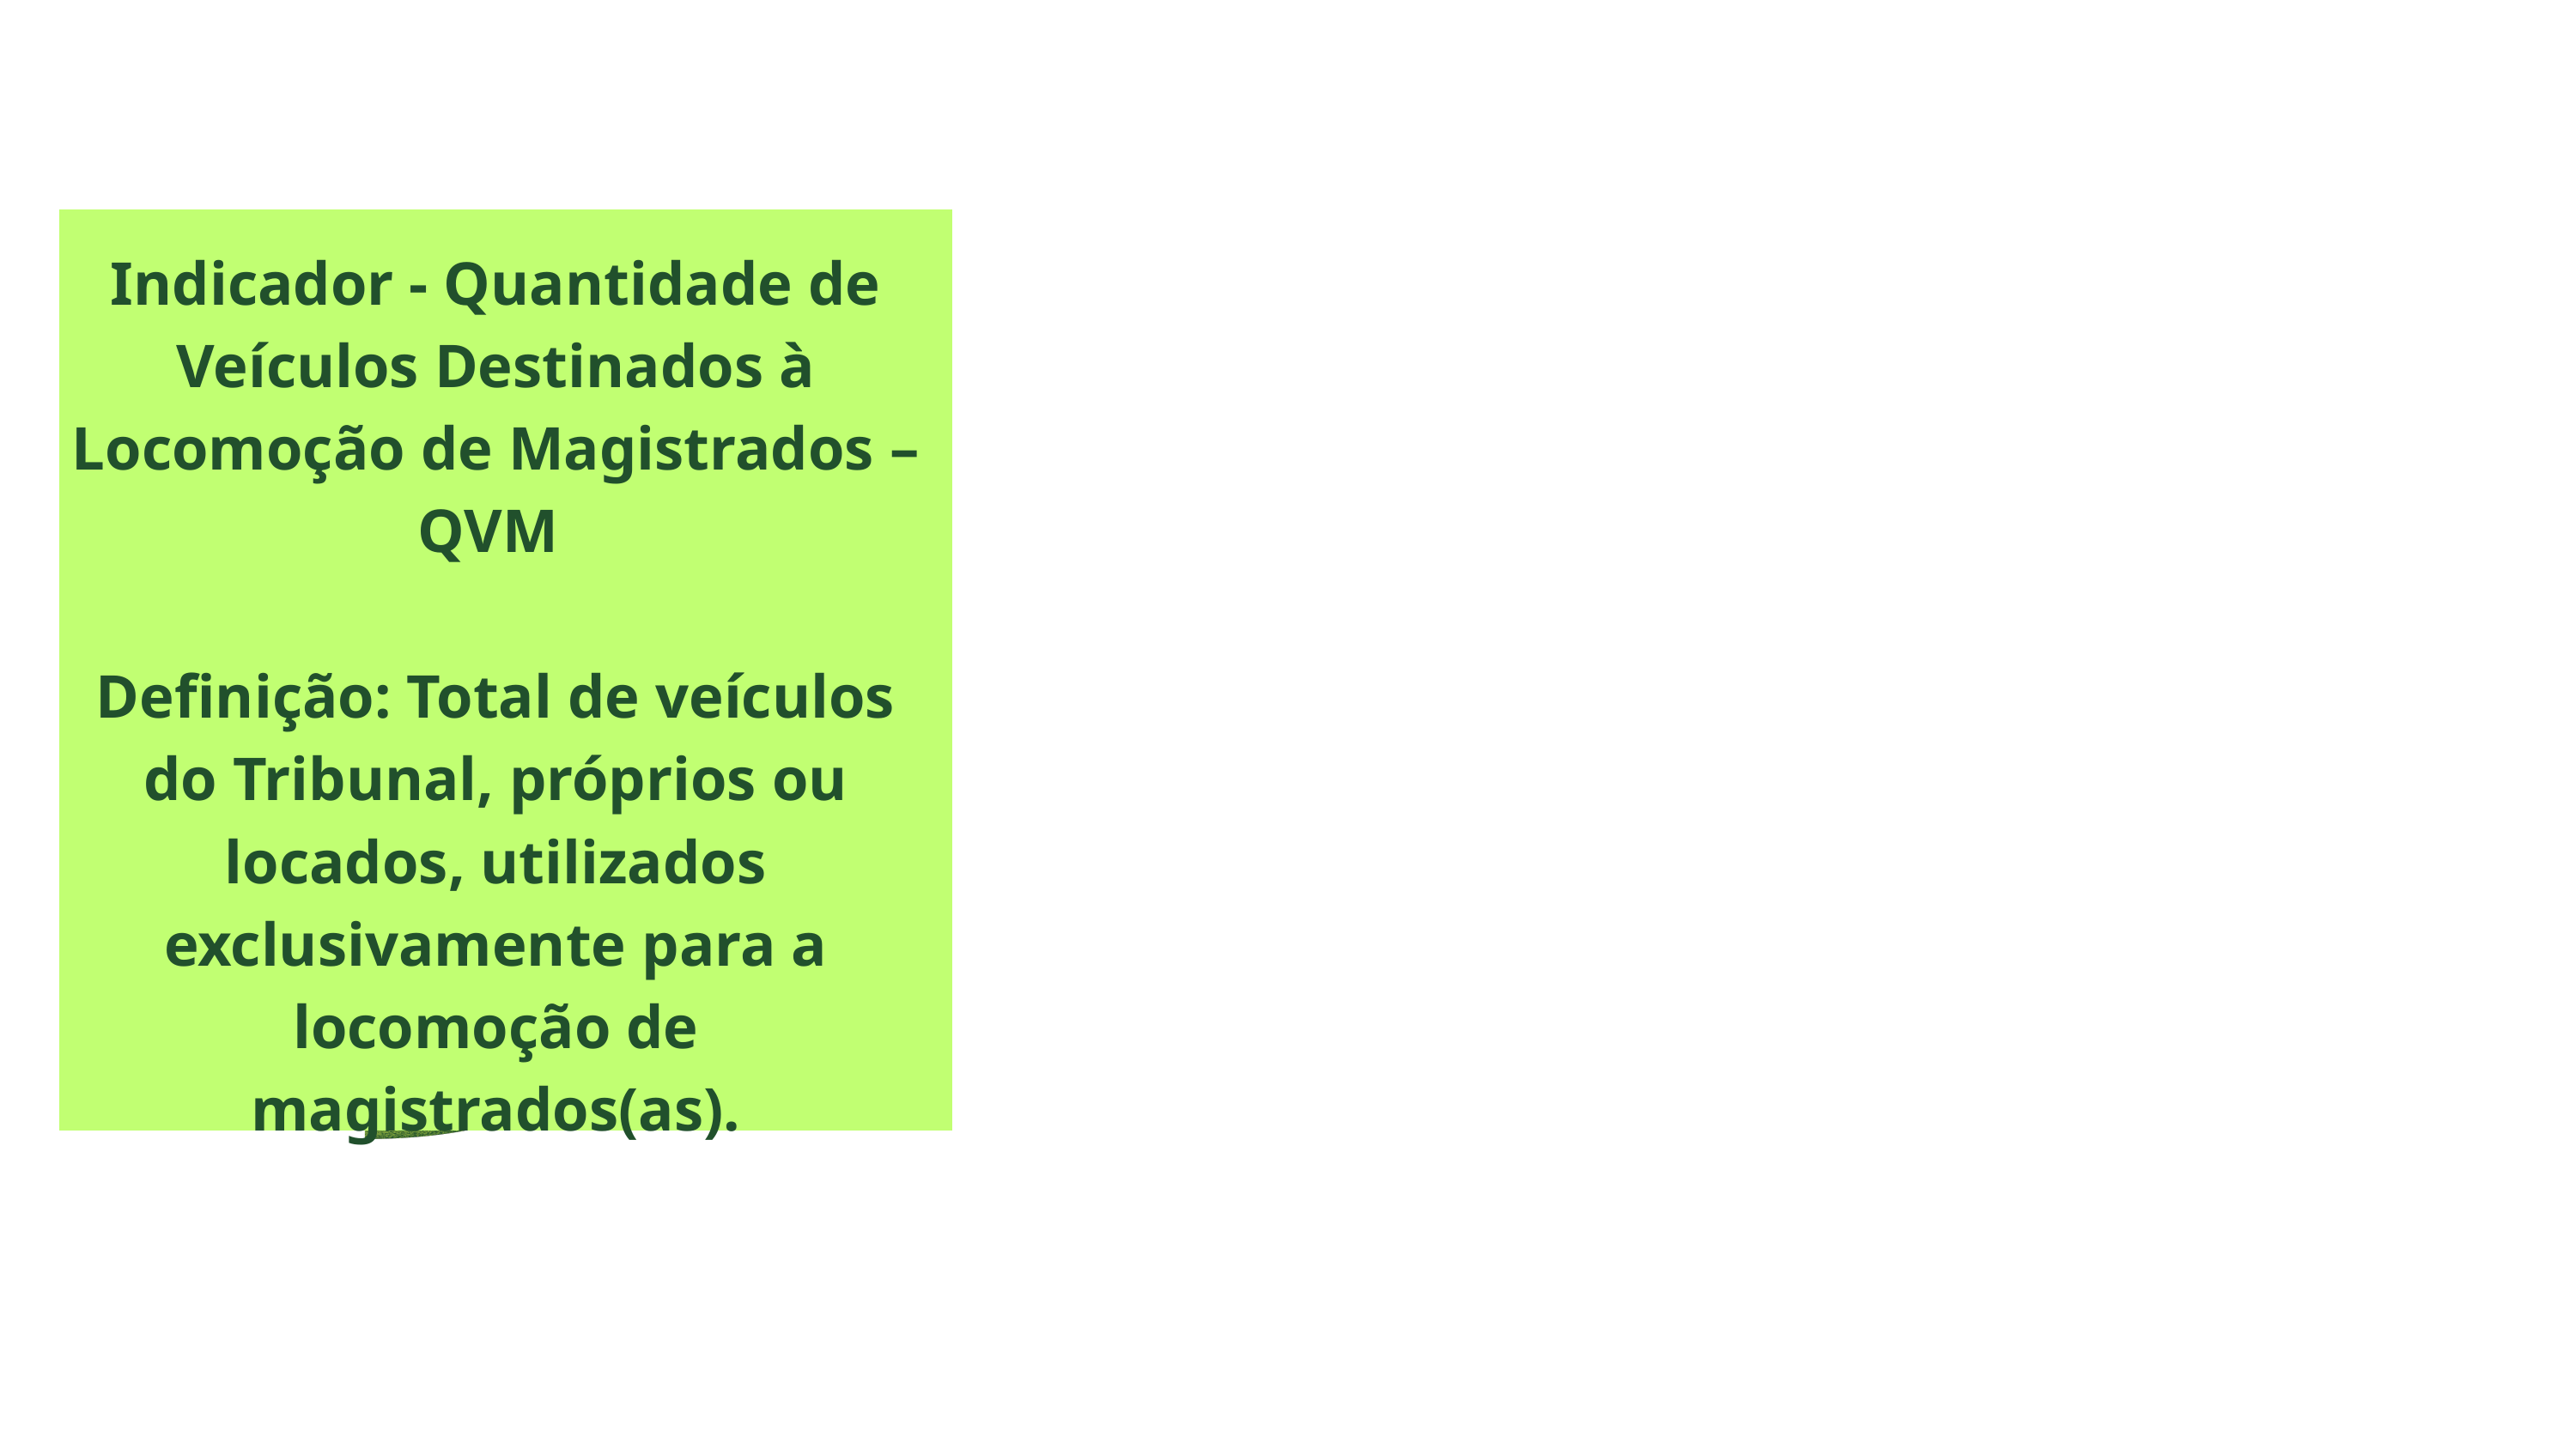

Fórmula: Quantidade de veículos de magistrados(as).
Polaridade: Quanto menor o valor, melhor o desempenho.
Periodicidade: Anual.
Metodologia Análise de Desempenho: Anual
Unidade responsável pelas metas:Coordenadoria de Polícia Judicial.
Indicador - Quantidade de Veículos Destinados à Locomoção de Magistrados – QVM
Definição: Total de veículos do Tribunal, próprios ou locados, utilizados exclusivamente para a locomoção de magistrados(as).